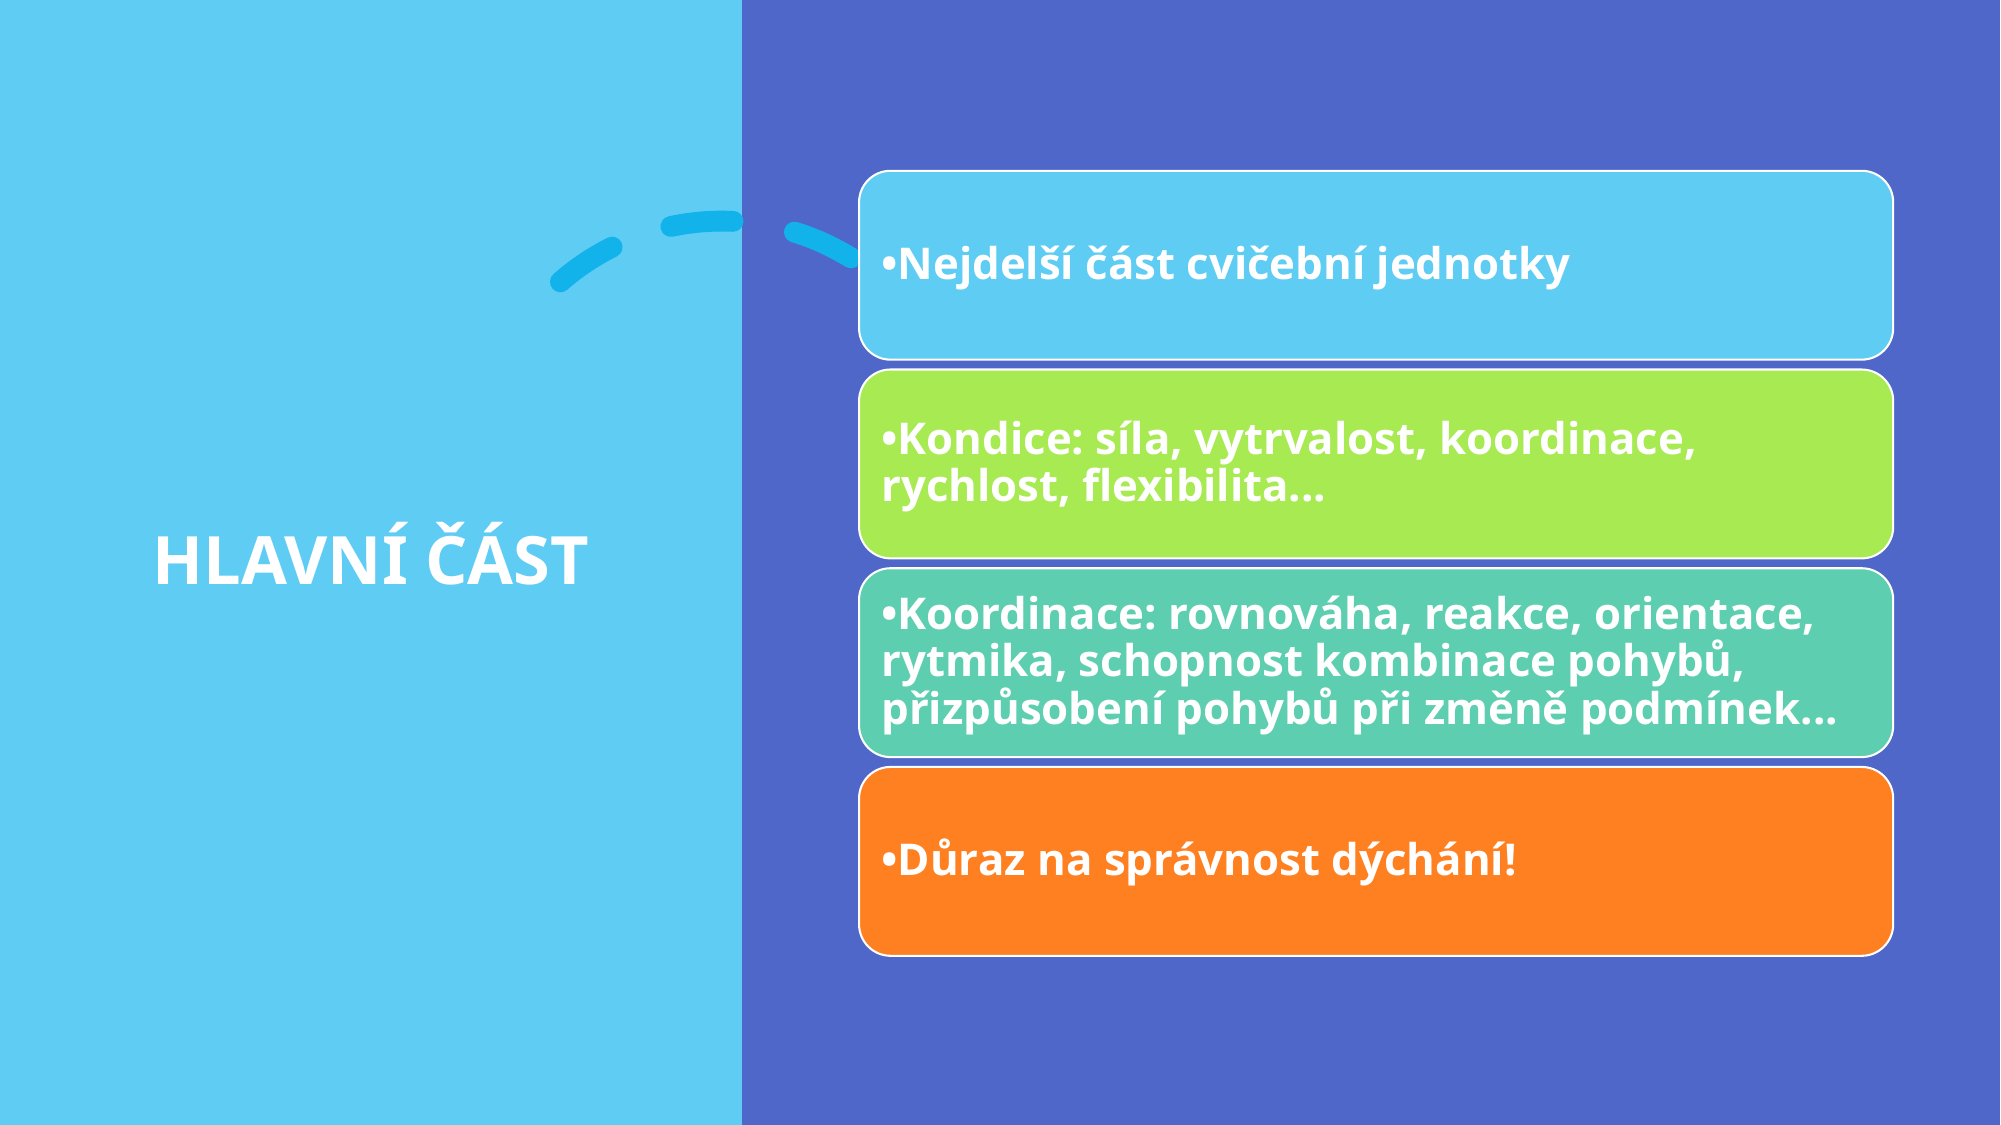

# HLAVNÍ ČÁST
•Nejdelší část cvičební jednotky
•Kondice: síla, vytrvalost, koordinace, rychlost, flexibilita...
•Koordinace: rovnováha, reakce, orientace, rytmika, schopnost kombinace pohybů, přizpůsobení pohybů při změně podmínek...
•Důraz na správnost dýchání!